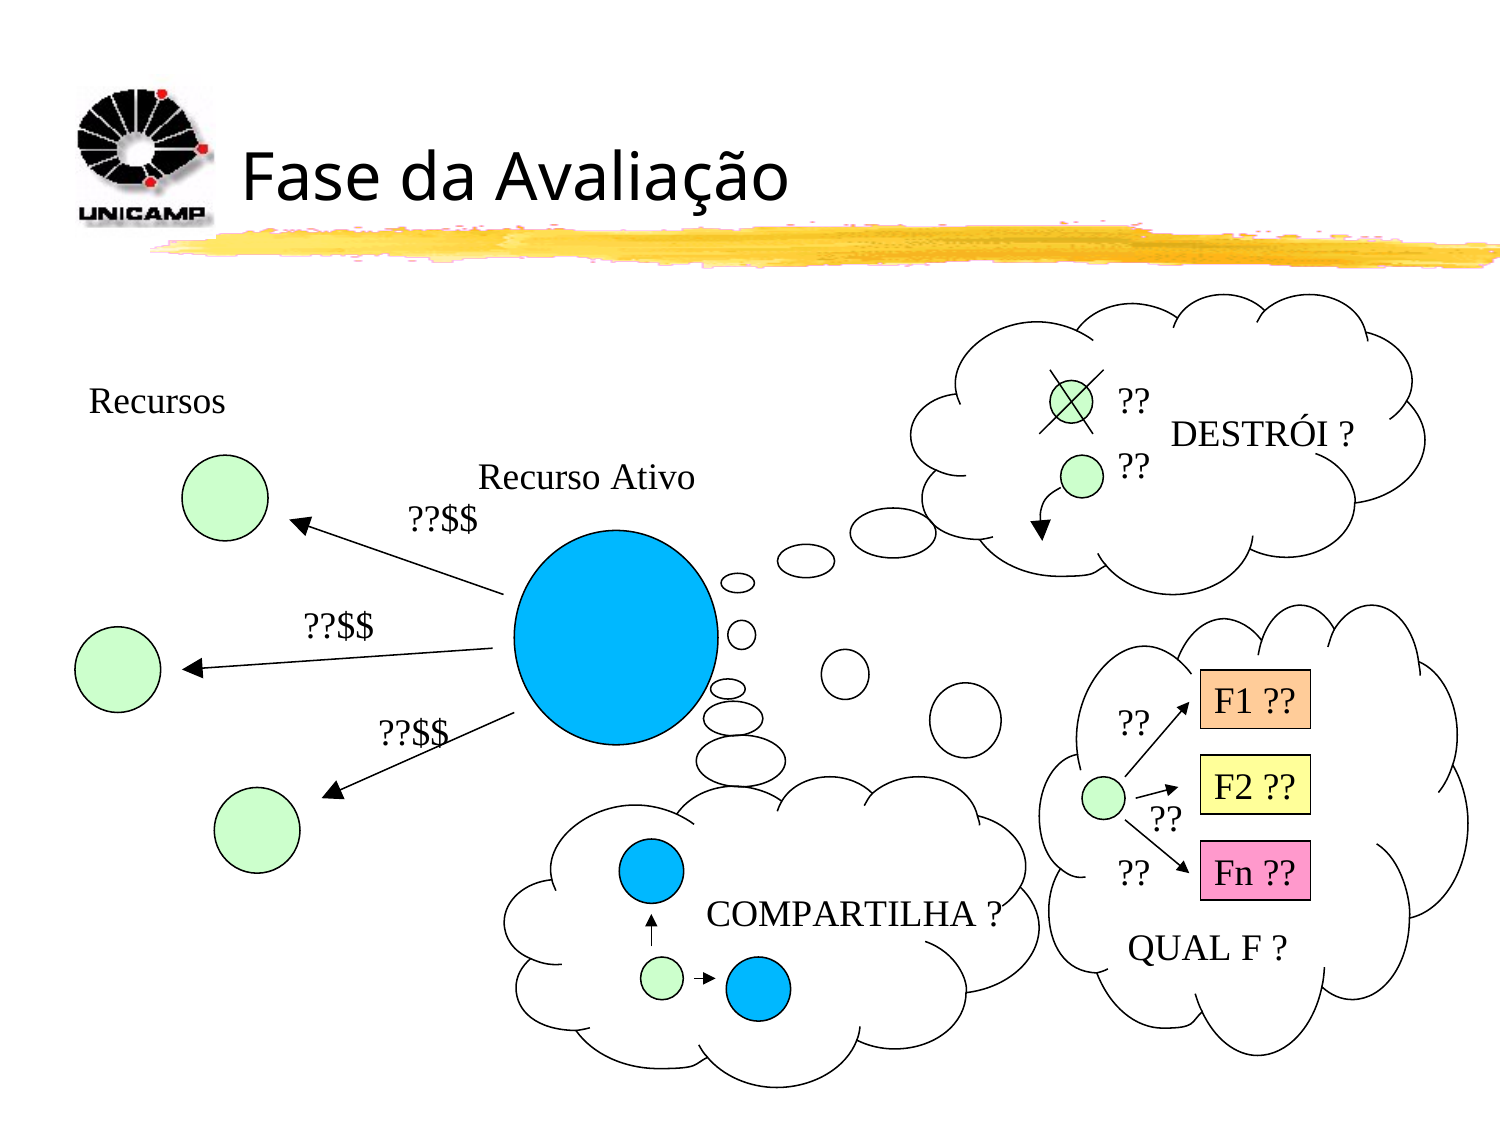

Fase da Avaliação
Recursos
??
DESTRÓI ?
??
Recurso Ativo
??$$
??$$
F1 ??
??
??$$
F2 ??
??
??
Fn ??
COMPARTILHA ?
QUAL F ?